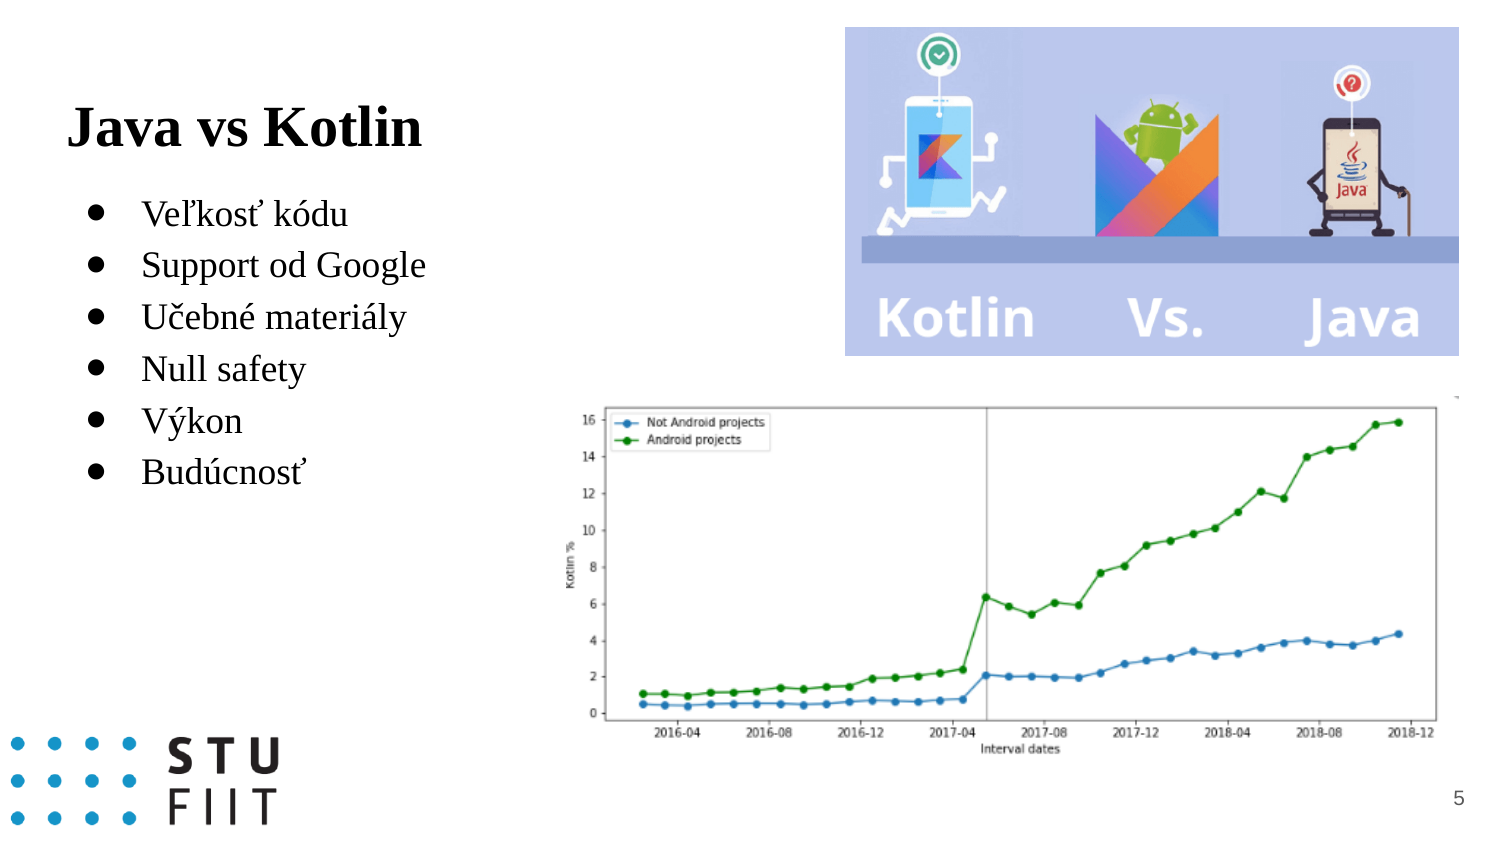

# Java vs Kotlin
Veľkosť kódu
Support od Google
Učebné materiály
Null safety
Výkon
Budúcnosť